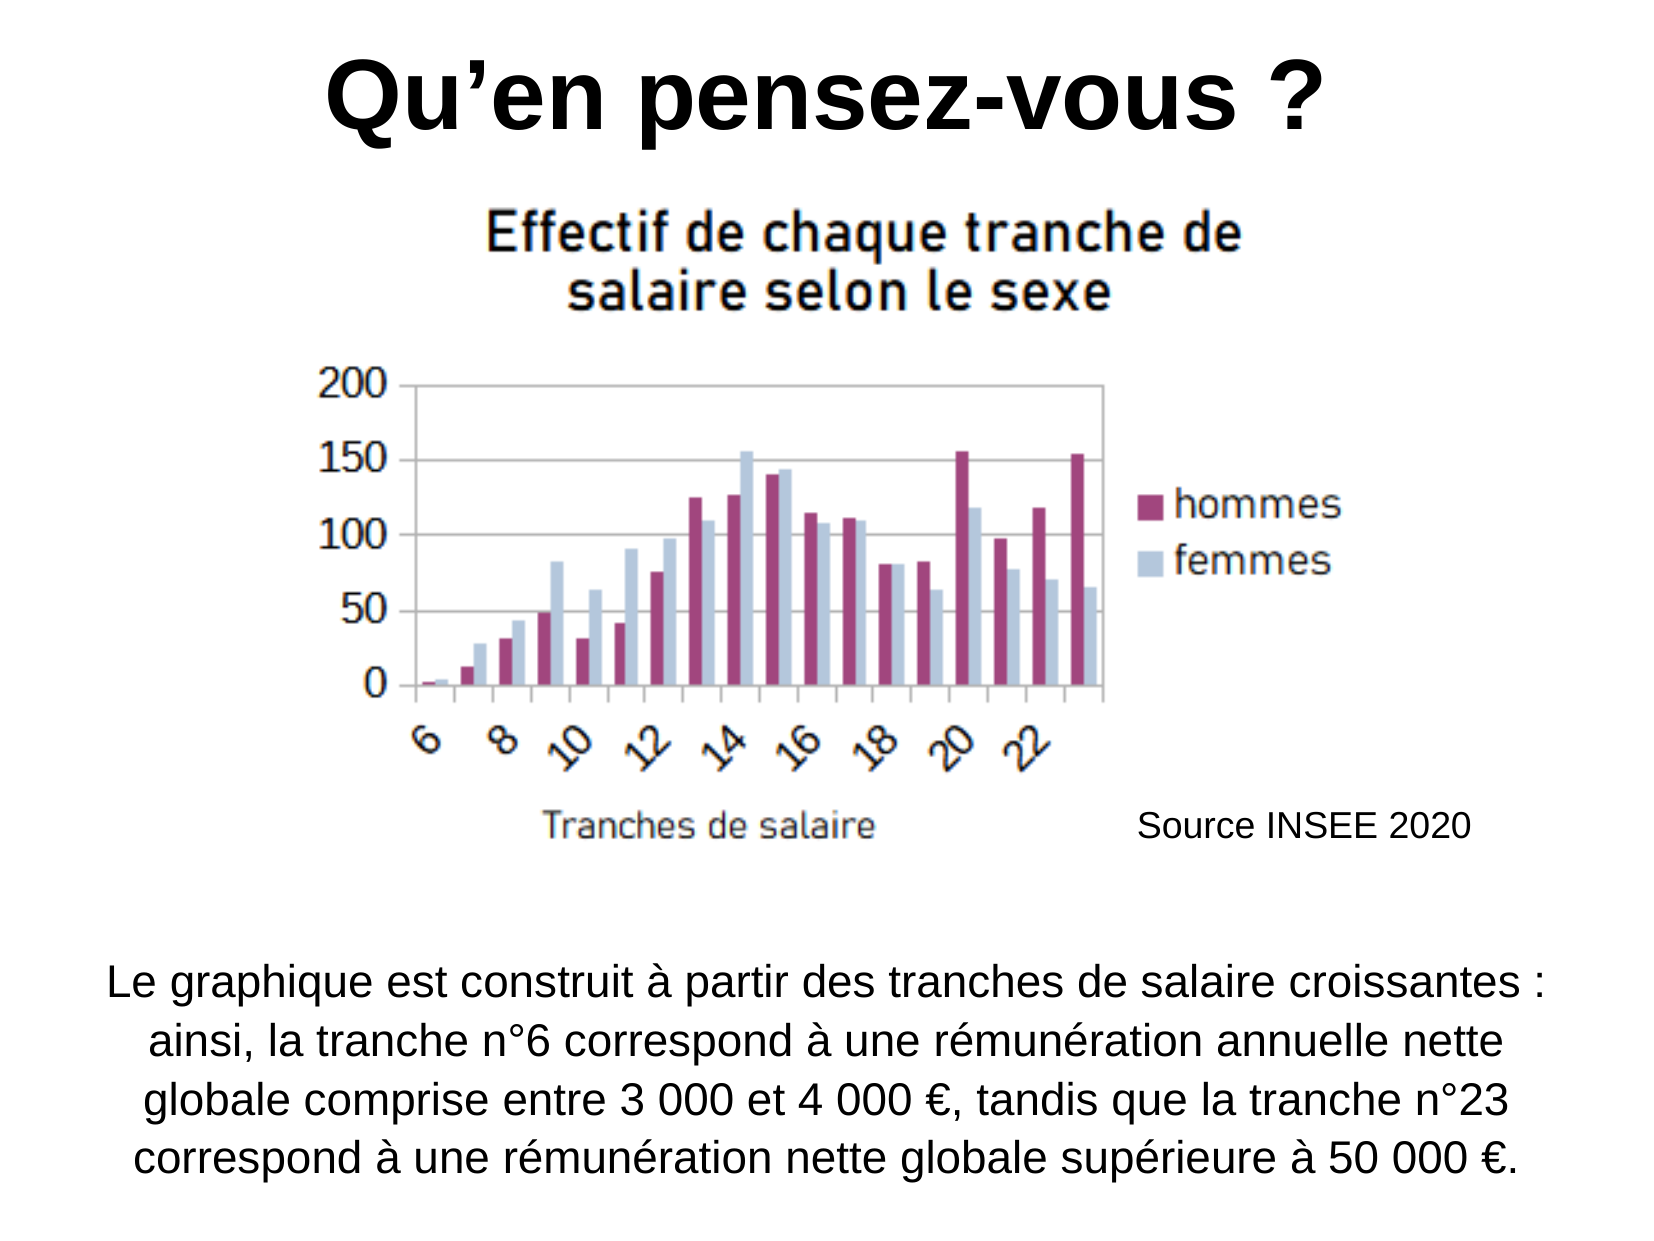

Qu’en pensez-vous ?
Source INSEE 2020
# Le graphique est construit à partir des tranches de salaire croissantes : ainsi, la tranche n°6 correspond à une rémunération annuelle nette globale comprise entre 3 000 et 4 000 €, tandis que la tranche n°23 correspond à une rémunération nette globale supérieure à 50 000 €.